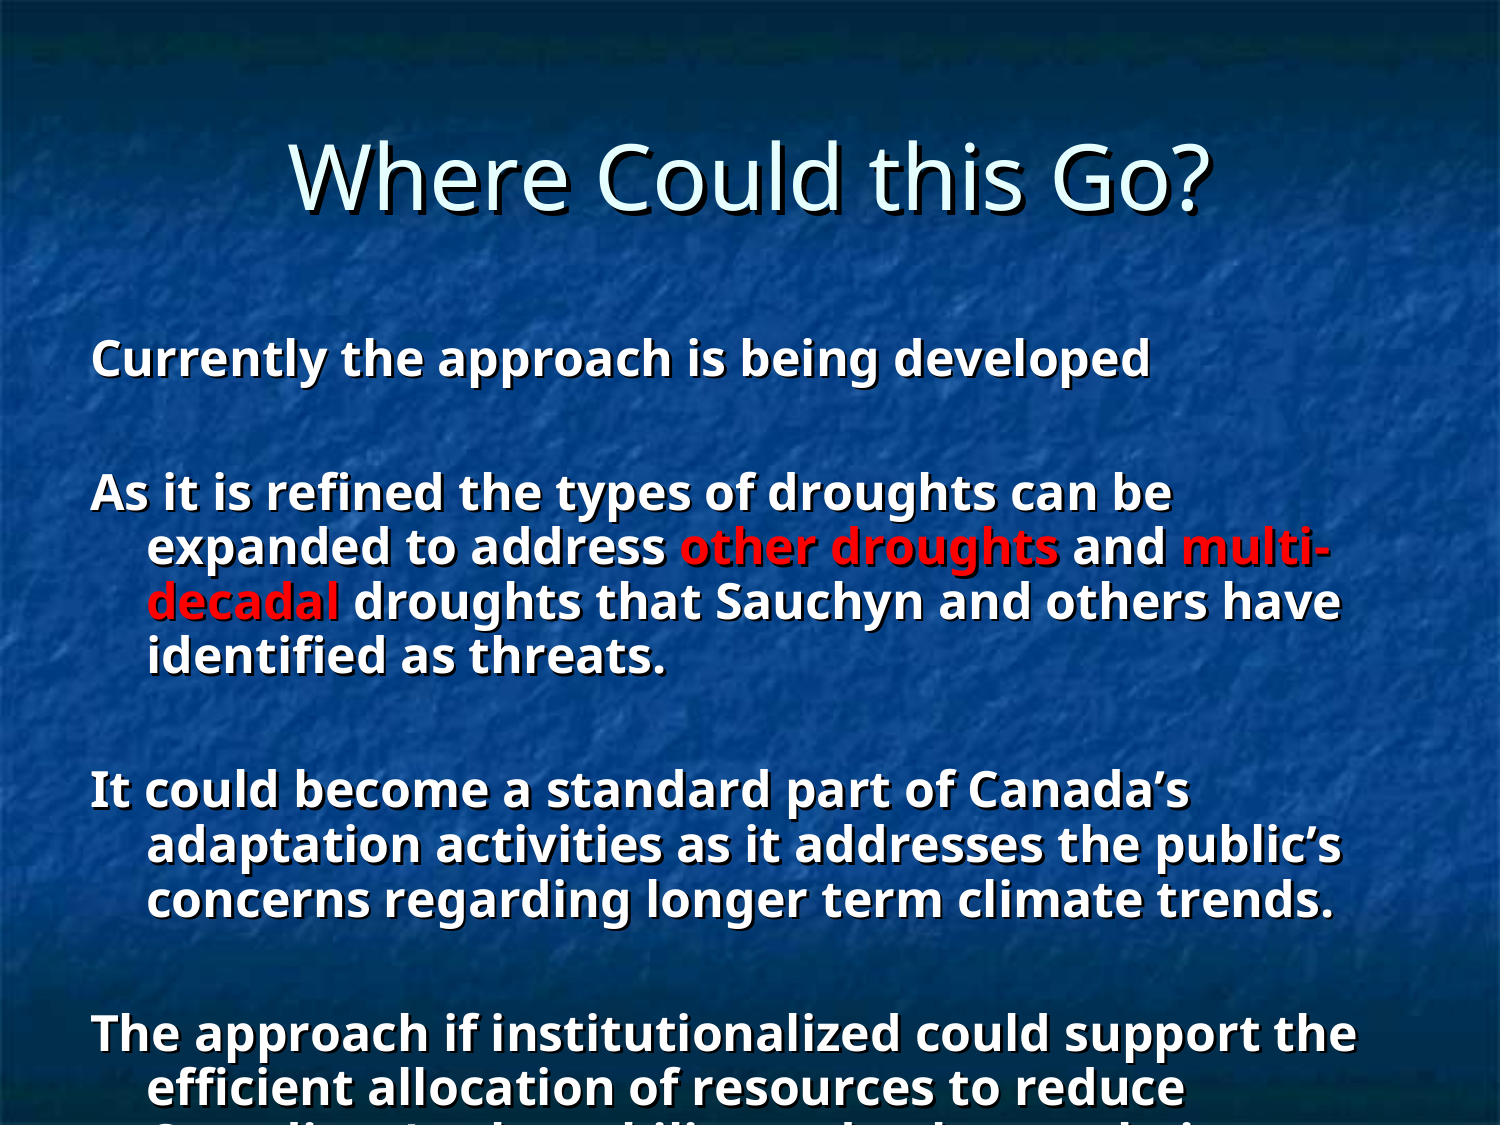

Where Could this Go?
Currently the approach is being developed
As it is refined the types of droughts can be expanded to address other droughts and multi-decadal droughts that Sauchyn and others have identified as threats.
It could become a standard part of Canada’s adaptation activities as it addresses the public’s concerns regarding longer term climate trends.
The approach if institutionalized could support the efficient allocation of resources to reduce Canadians’ vulnerability and enhance their resiliency to drought.